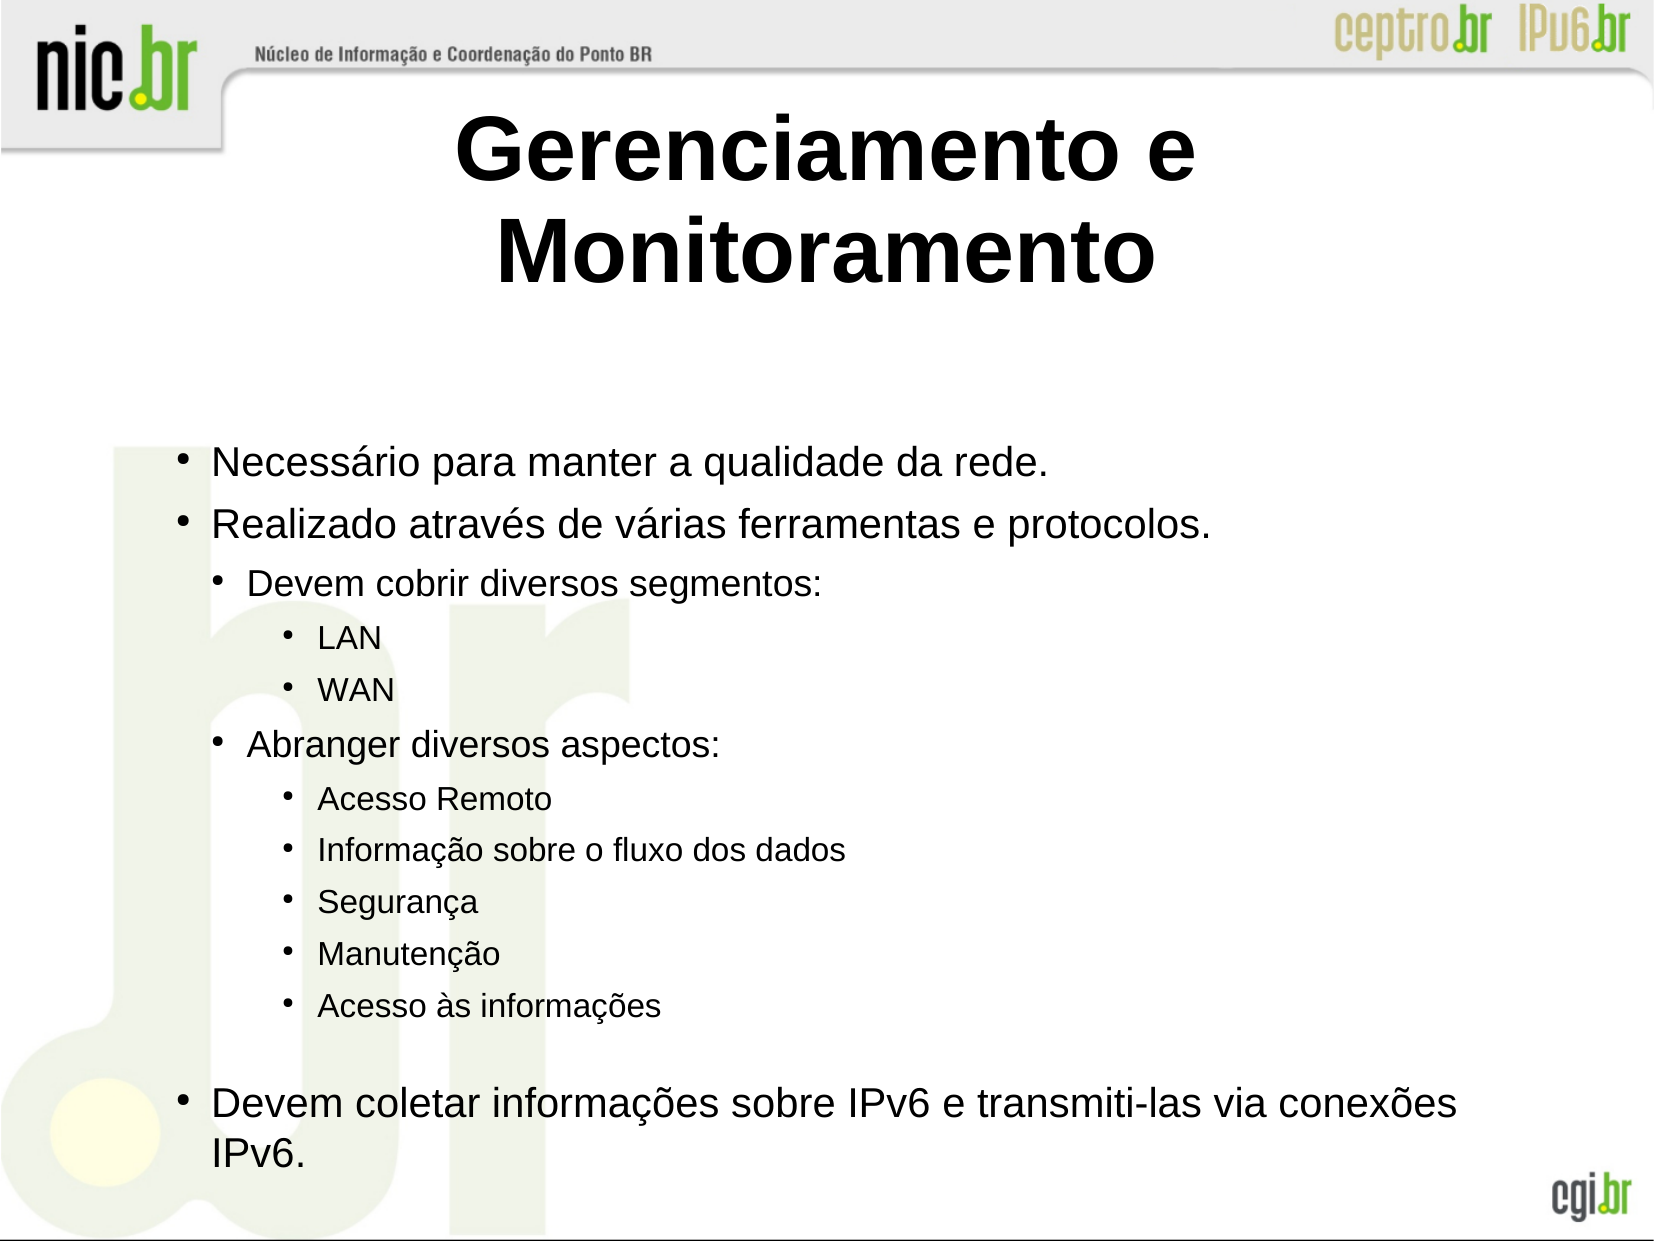

Gerenciamento e Monitoramento
Necessário para manter a qualidade da rede.
Realizado através de várias ferramentas e protocolos.
Devem cobrir diversos segmentos:
LAN
WAN
Abranger diversos aspectos:
Acesso Remoto
Informação sobre o fluxo dos dados
Segurança
Manutenção
Acesso às informações
Devem coletar informações sobre IPv6 e transmiti-las via conexões IPv6.